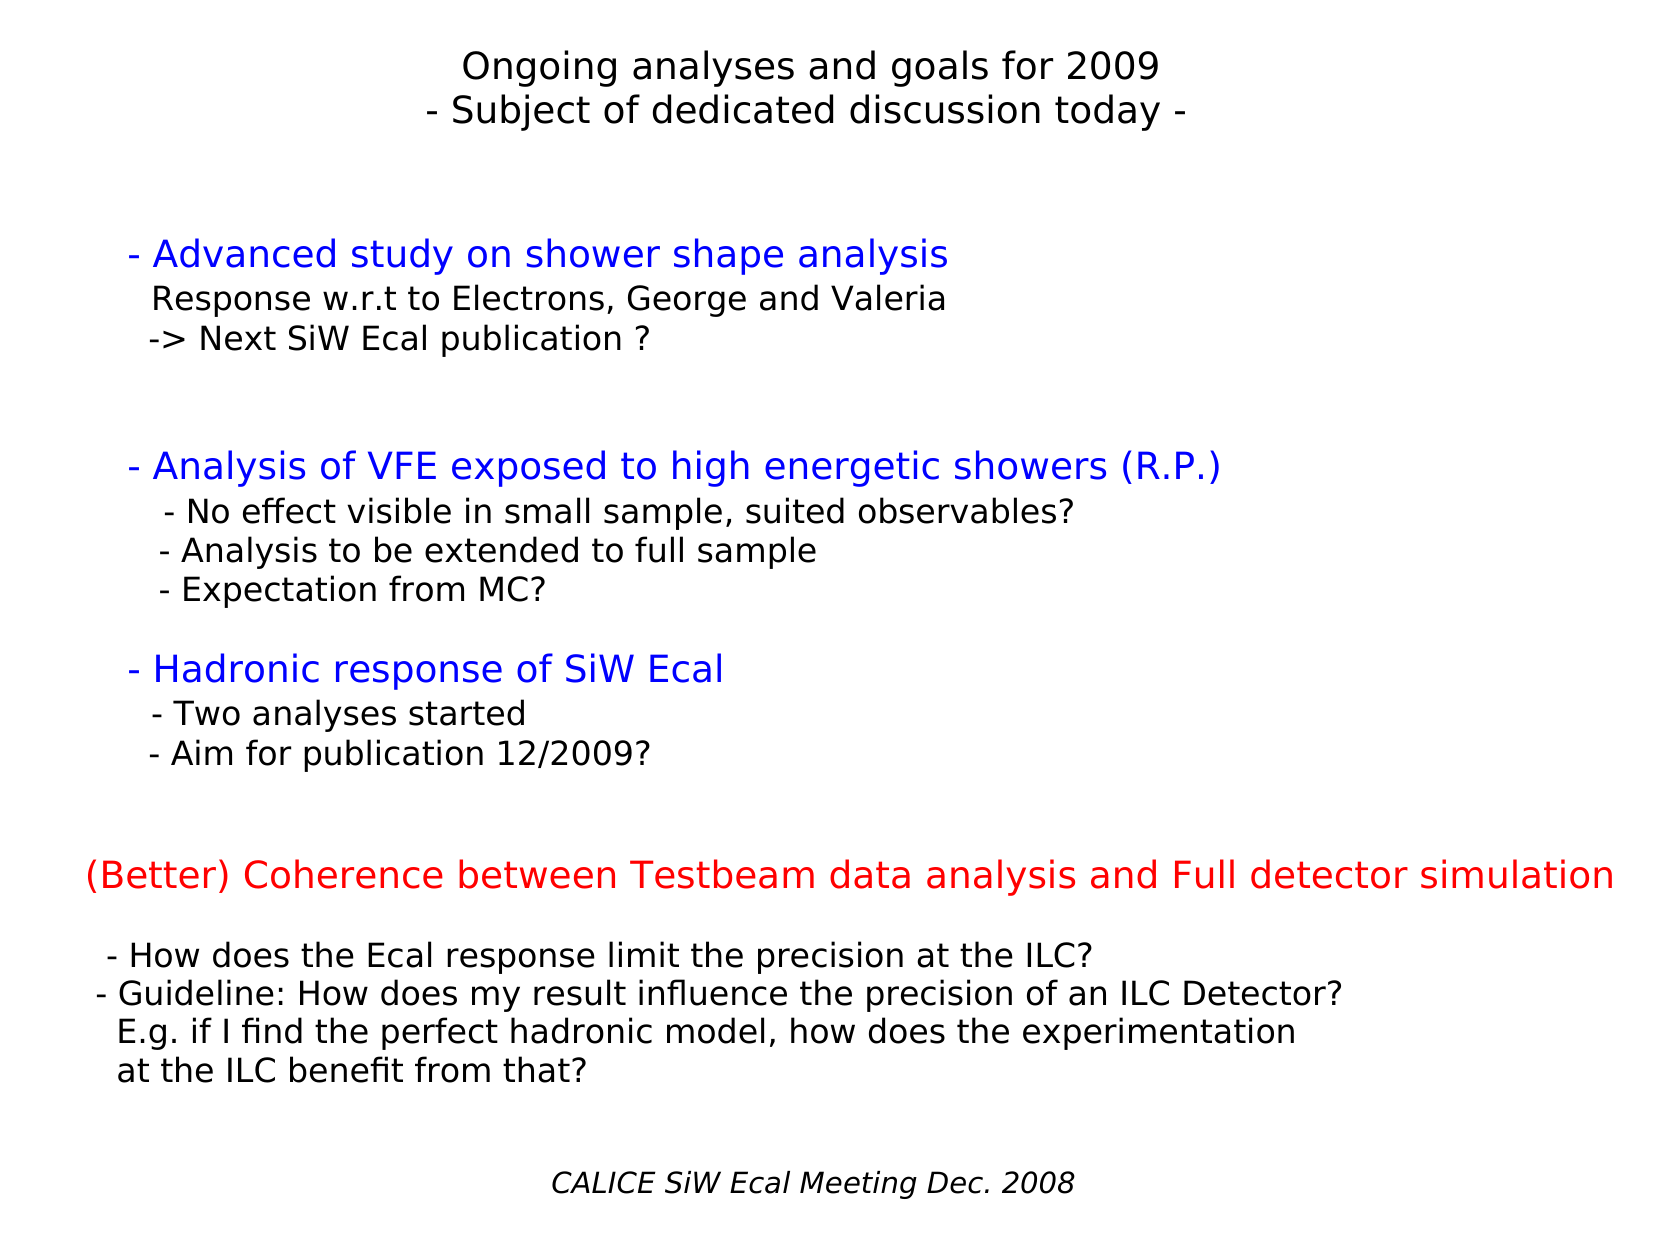

Ongoing analyses and goals for 2009
- Subject of dedicated discussion today -
- Advanced study on shower shape analysis
 Response w.r.t to Electrons, George and Valeria
 -> Next SiW Ecal publication ?
- Analysis of VFE exposed to high energetic showers (R.P.)
 - No effect visible in small sample, suited observables?
 - Analysis to be extended to full sample
 - Expectation from MC?
- Hadronic response of SiW Ecal
 - Two analyses started
 - Aim for publication 12/2009?
(Better) Coherence between Testbeam data analysis and Full detector simulation
 - How does the Ecal response limit the precision at the ILC?
 - Guideline: How does my result influence the precision of an ILC Detector?
 E.g. if I find the perfect hadronic model, how does the experimentation
 at the ILC benefit from that?